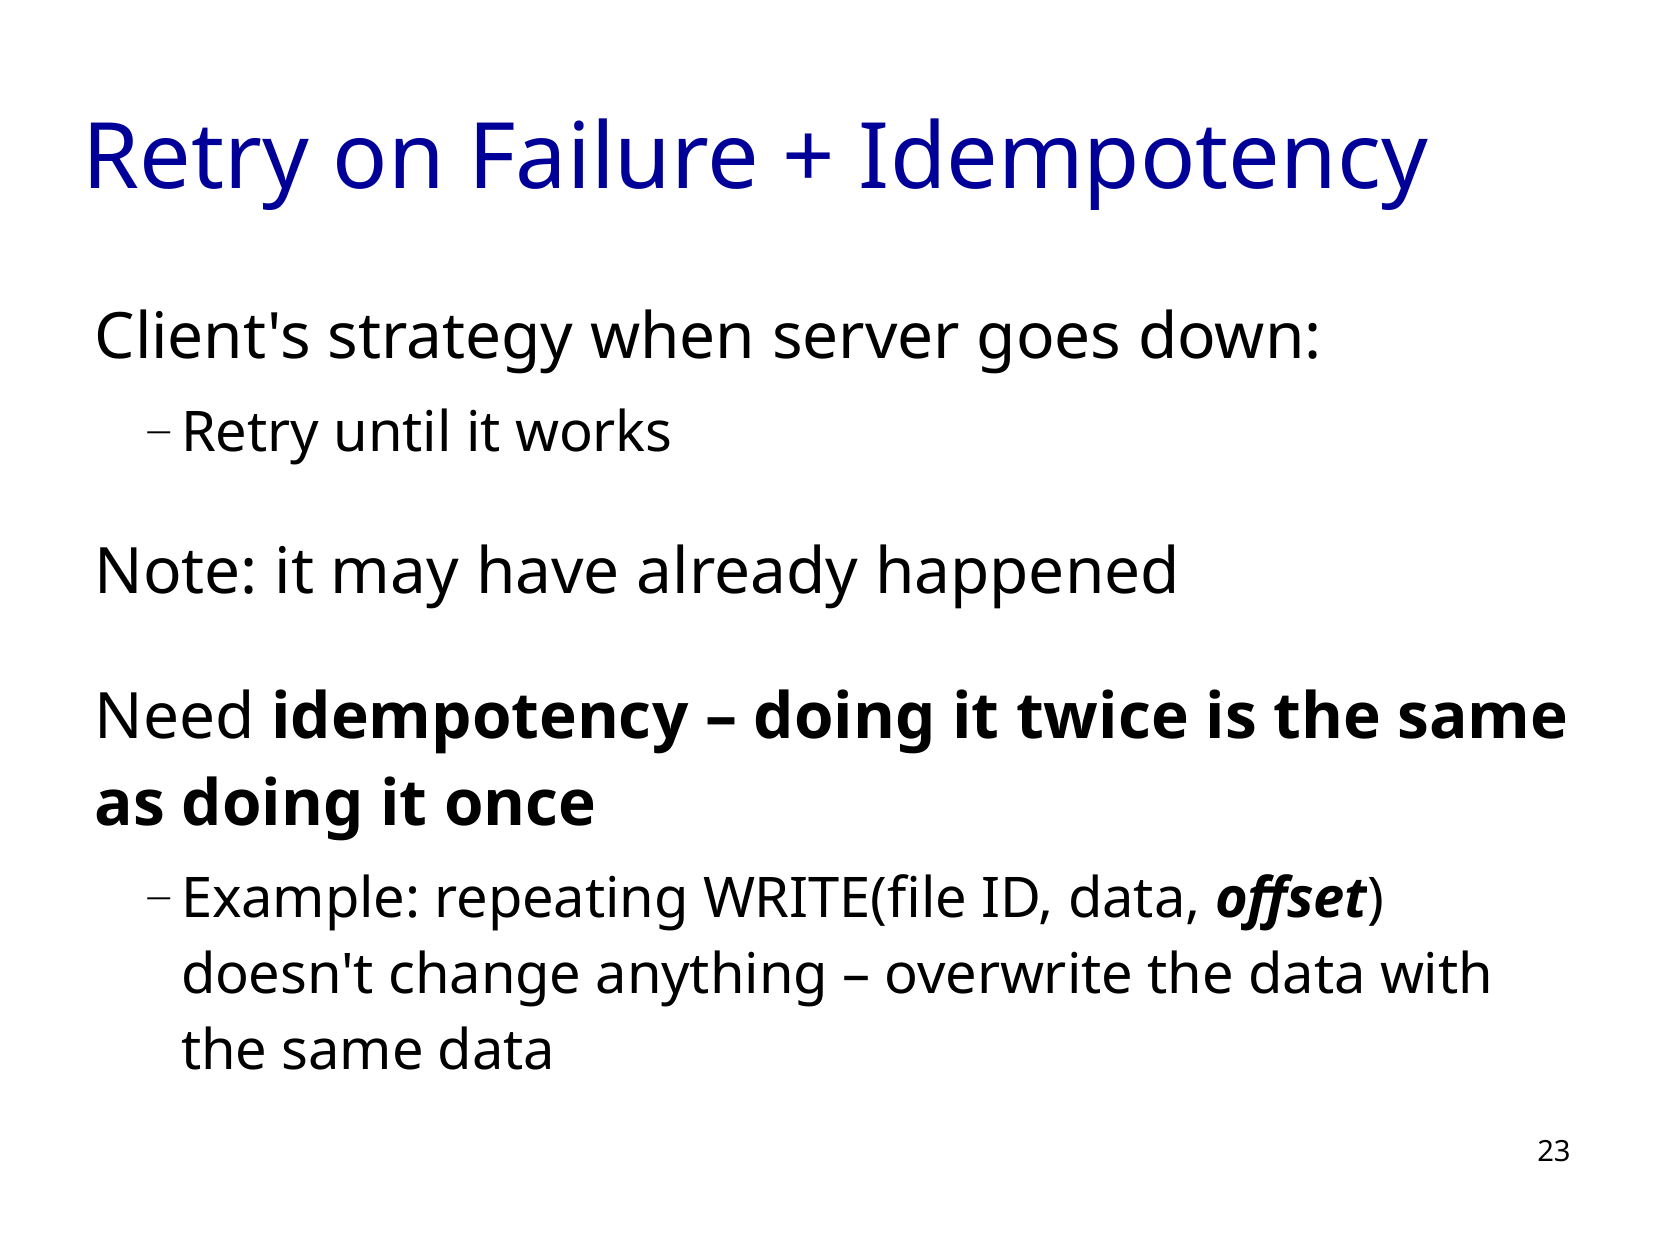

# Retry on Failure + Idempotency
Client's strategy when server goes down:
Retry until it works
Note: it may have already happened
Need idempotency – doing it twice is the same as doing it once
Example: repeating WRITE(file ID, data, offset) doesn't change anything – overwrite the data with the same data
23